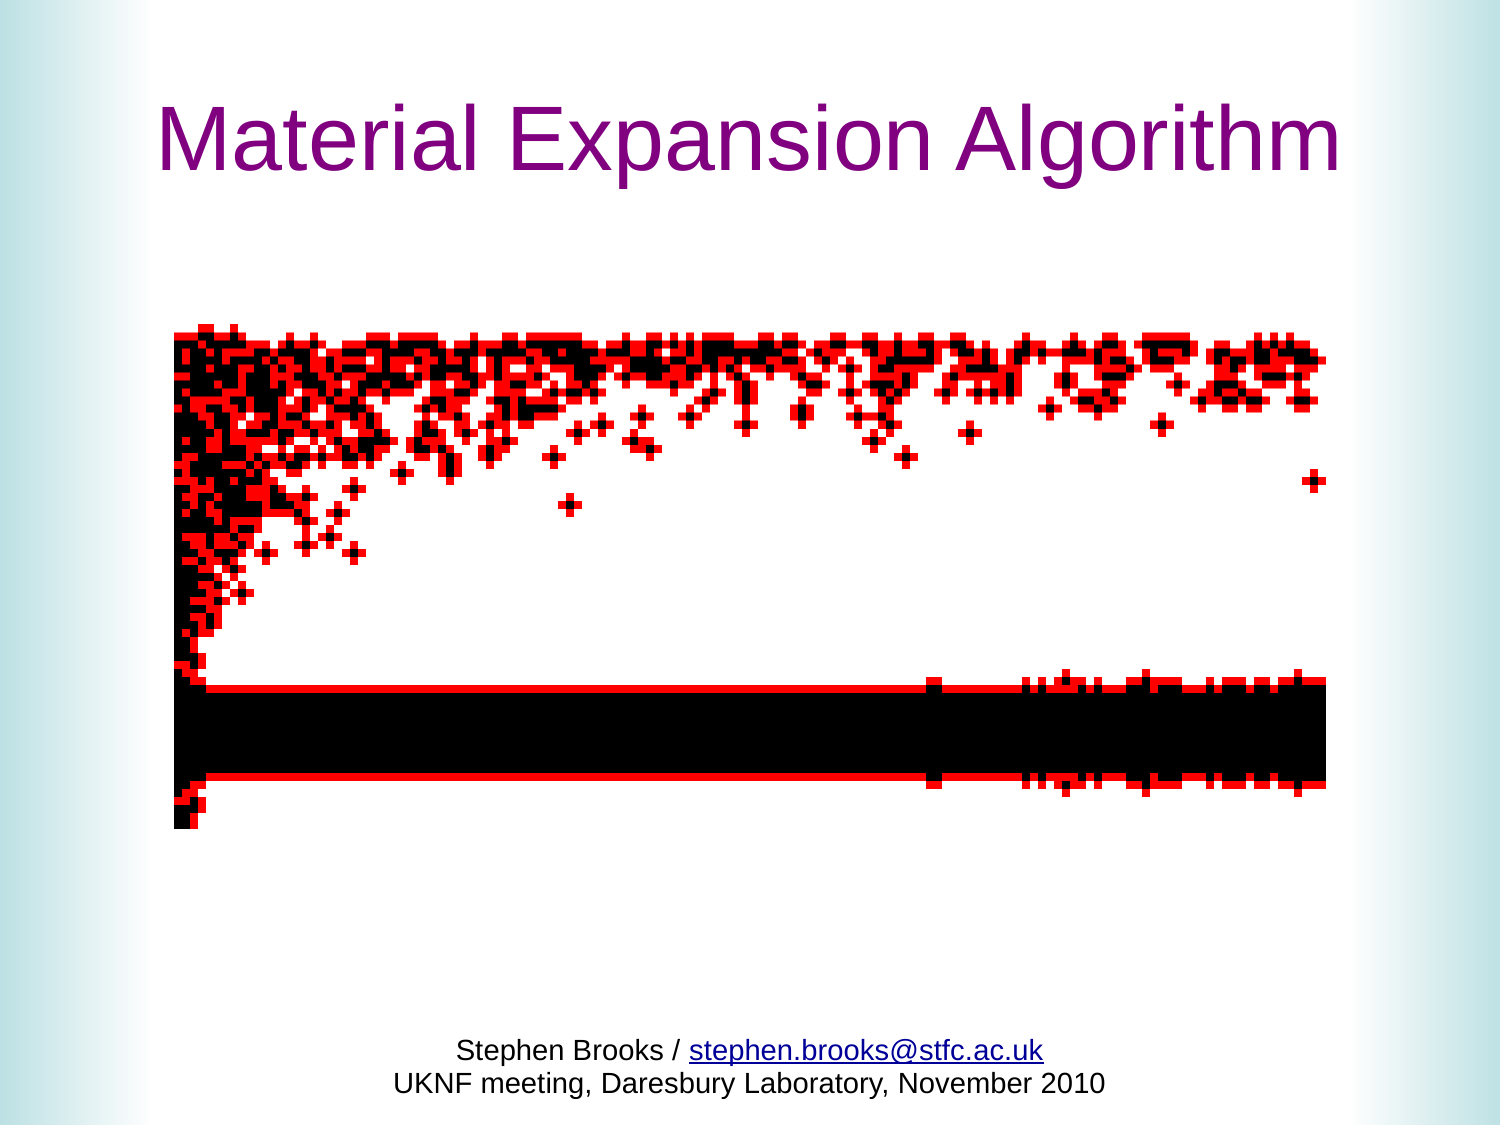

# Material Expansion Algorithm
LAS
Forward calorimeter